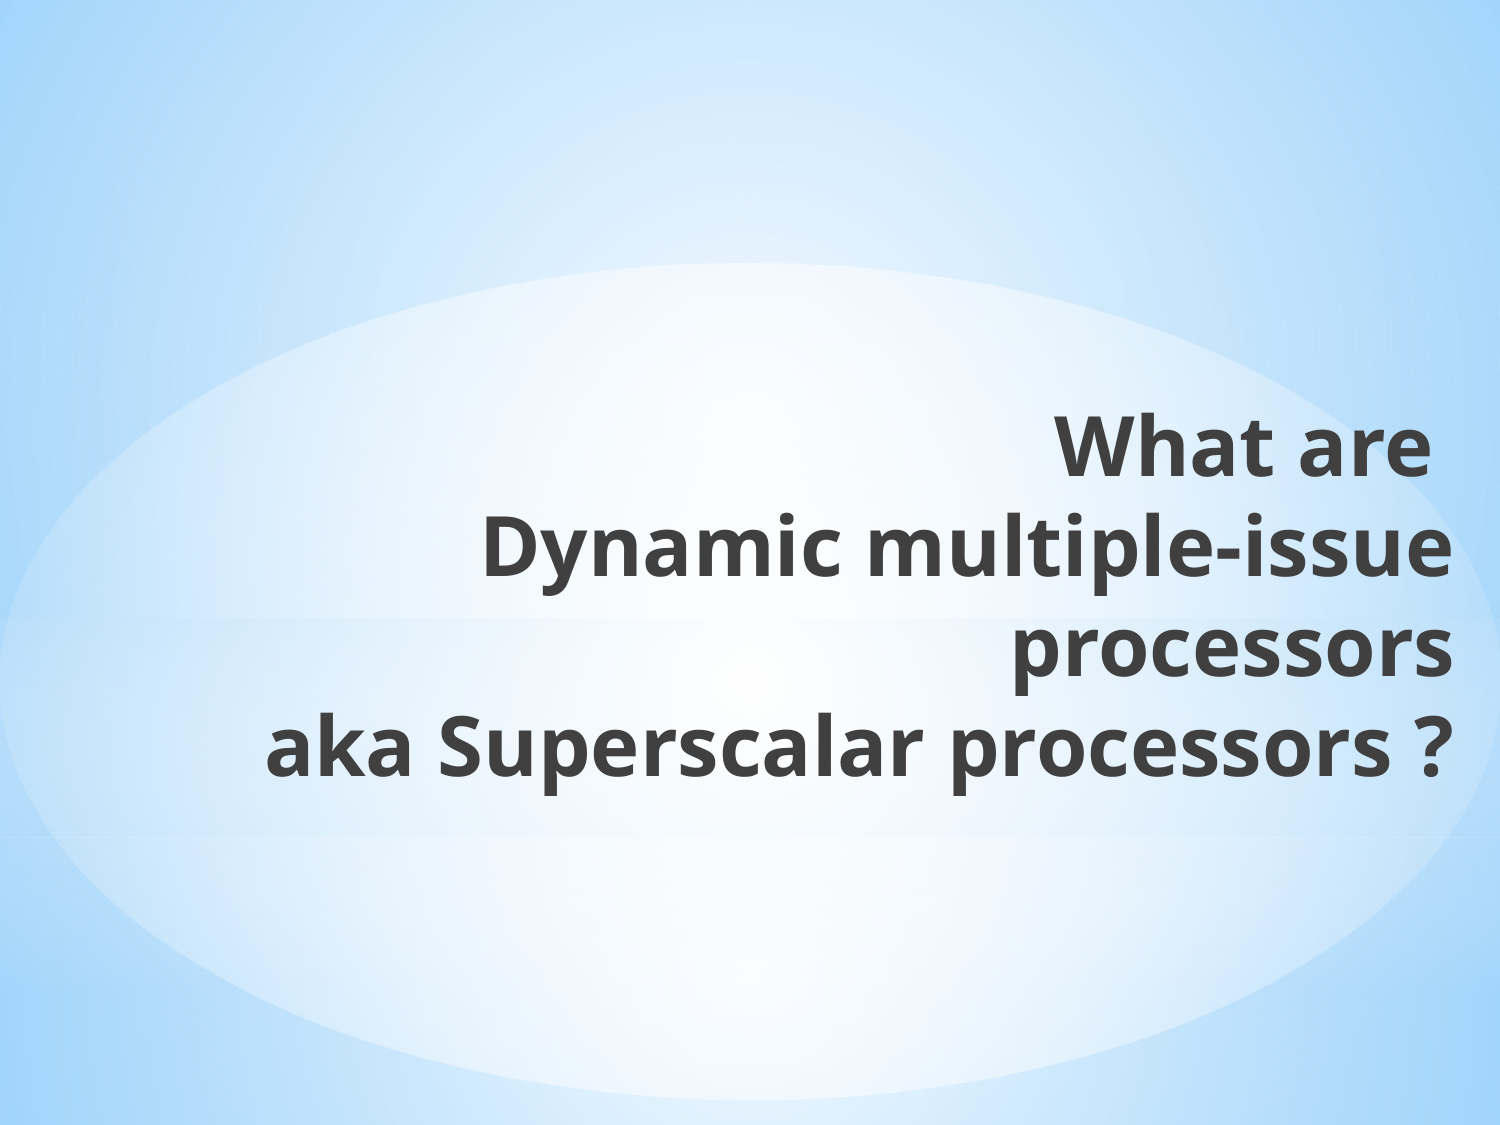

# What are Dynamic multiple-issue processors aka Superscalar processors ?